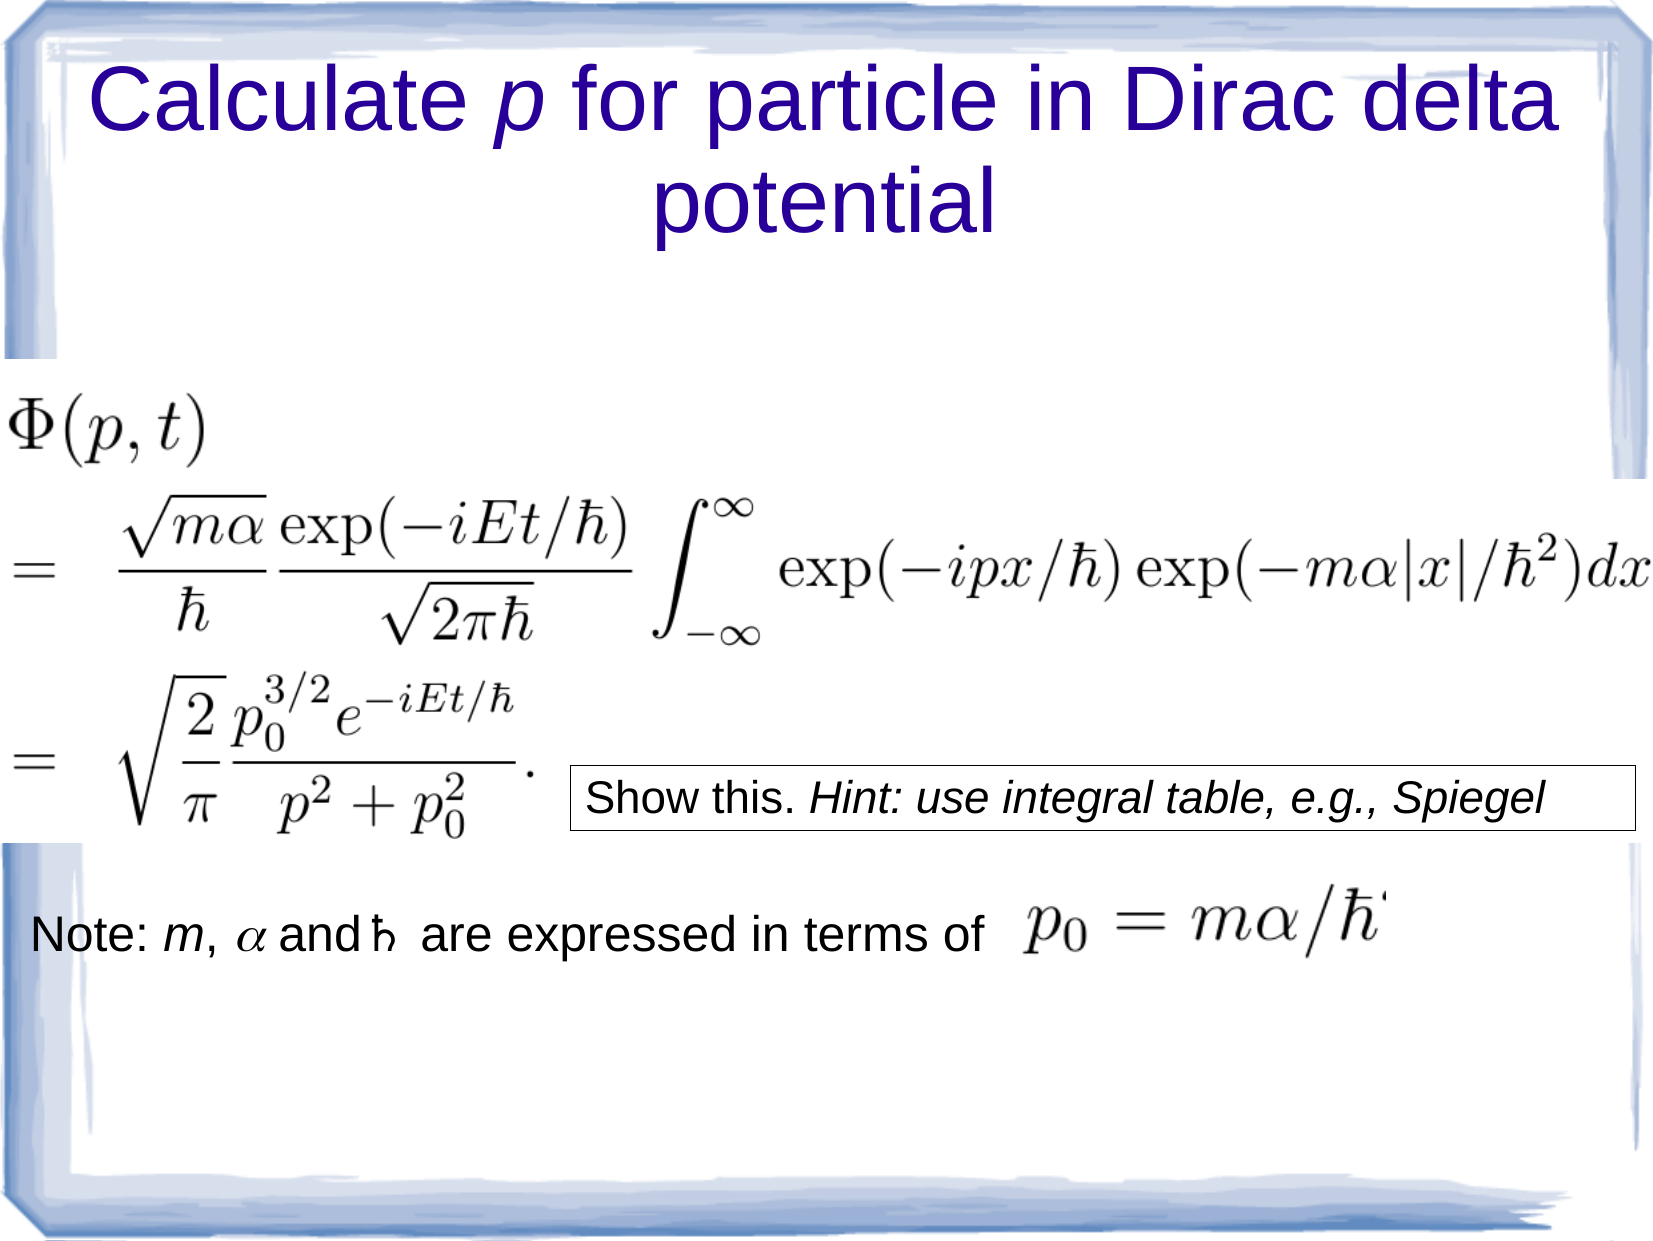

# Calculate p for particle in Dirac delta potential
Show this. Hint: use integral table, e.g., Spiegel
Note: m, a and♄ are expressed in terms of